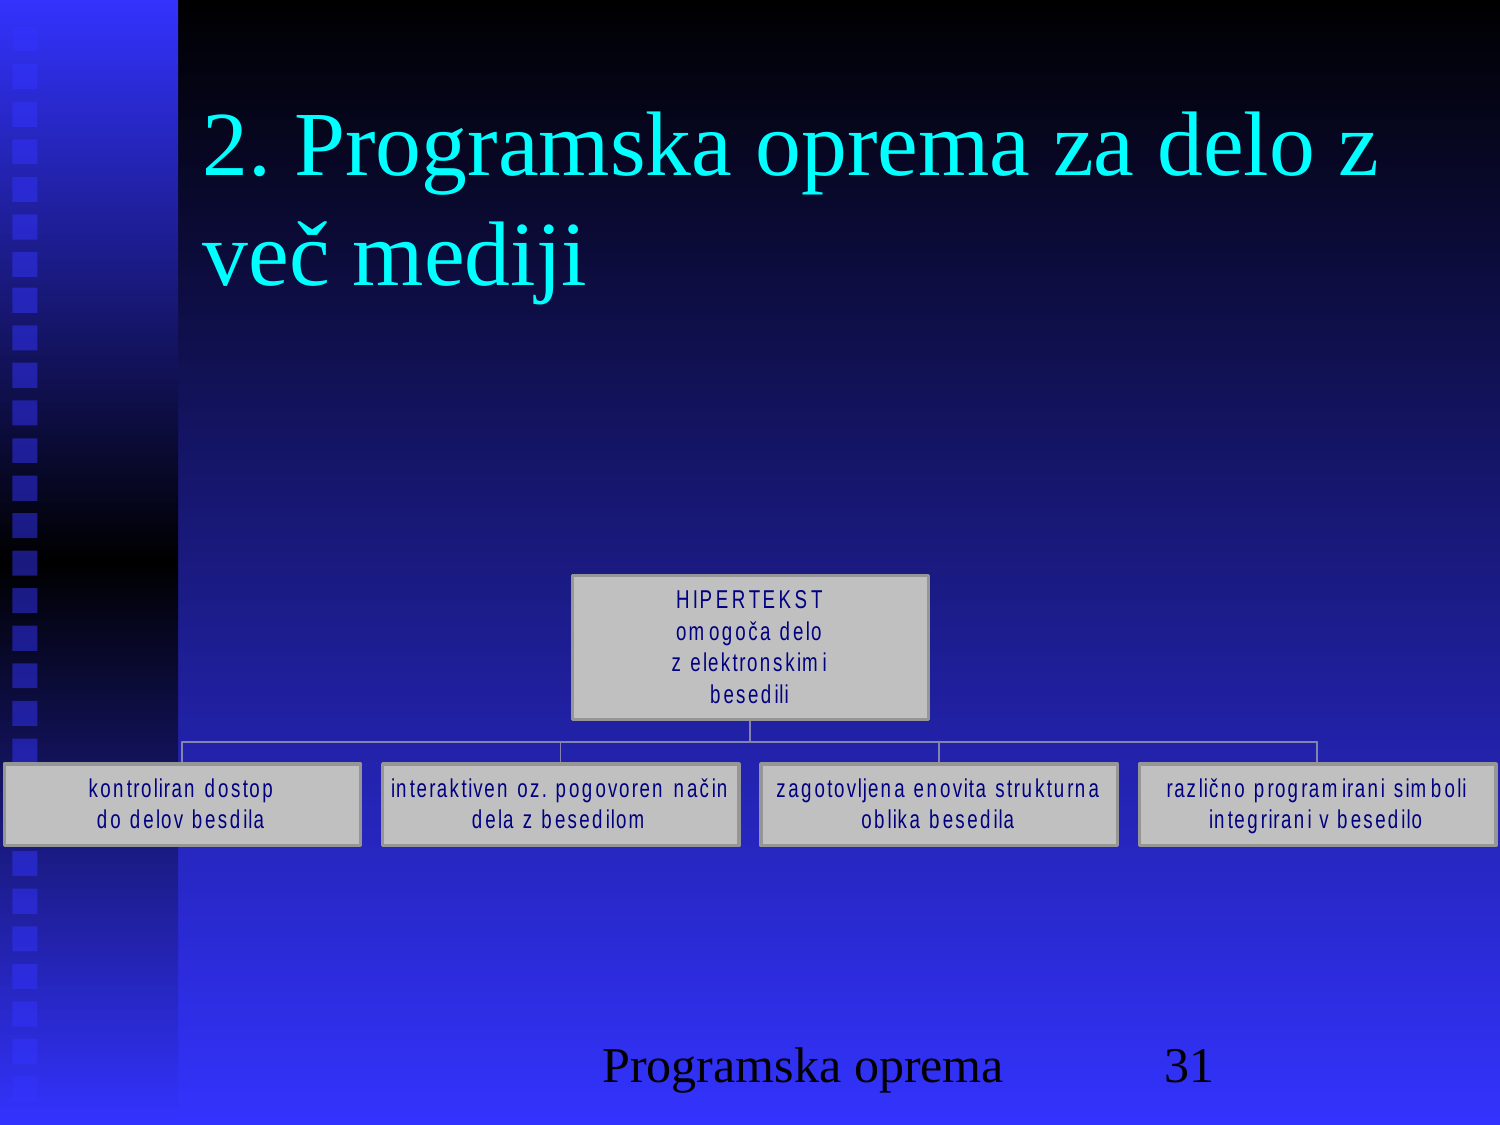

# 2. Programska oprema za delo z več mediji
Programska oprema
31